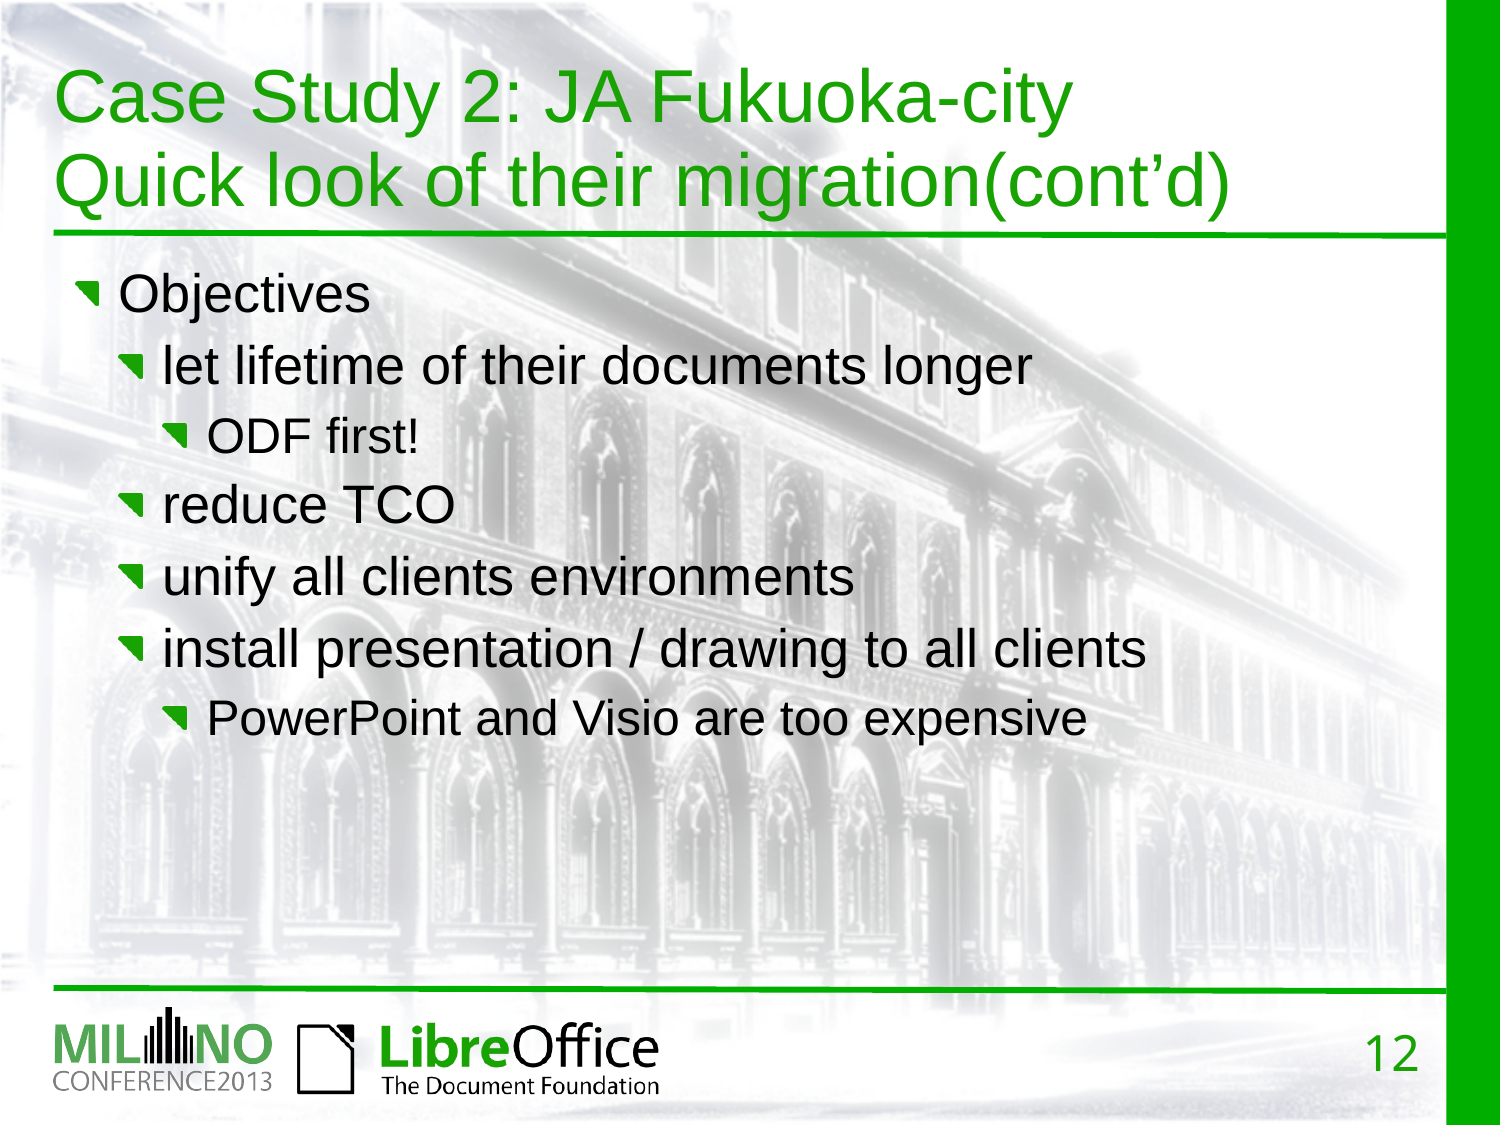

# Case Study 2: JA Fukuoka-city Quick look of their migration(cont’d)
Objectives
let lifetime of their documents longer
ODF first!
reduce TCO
unify all clients environments
install presentation / drawing to all clients
PowerPoint and Visio are too expensive
12